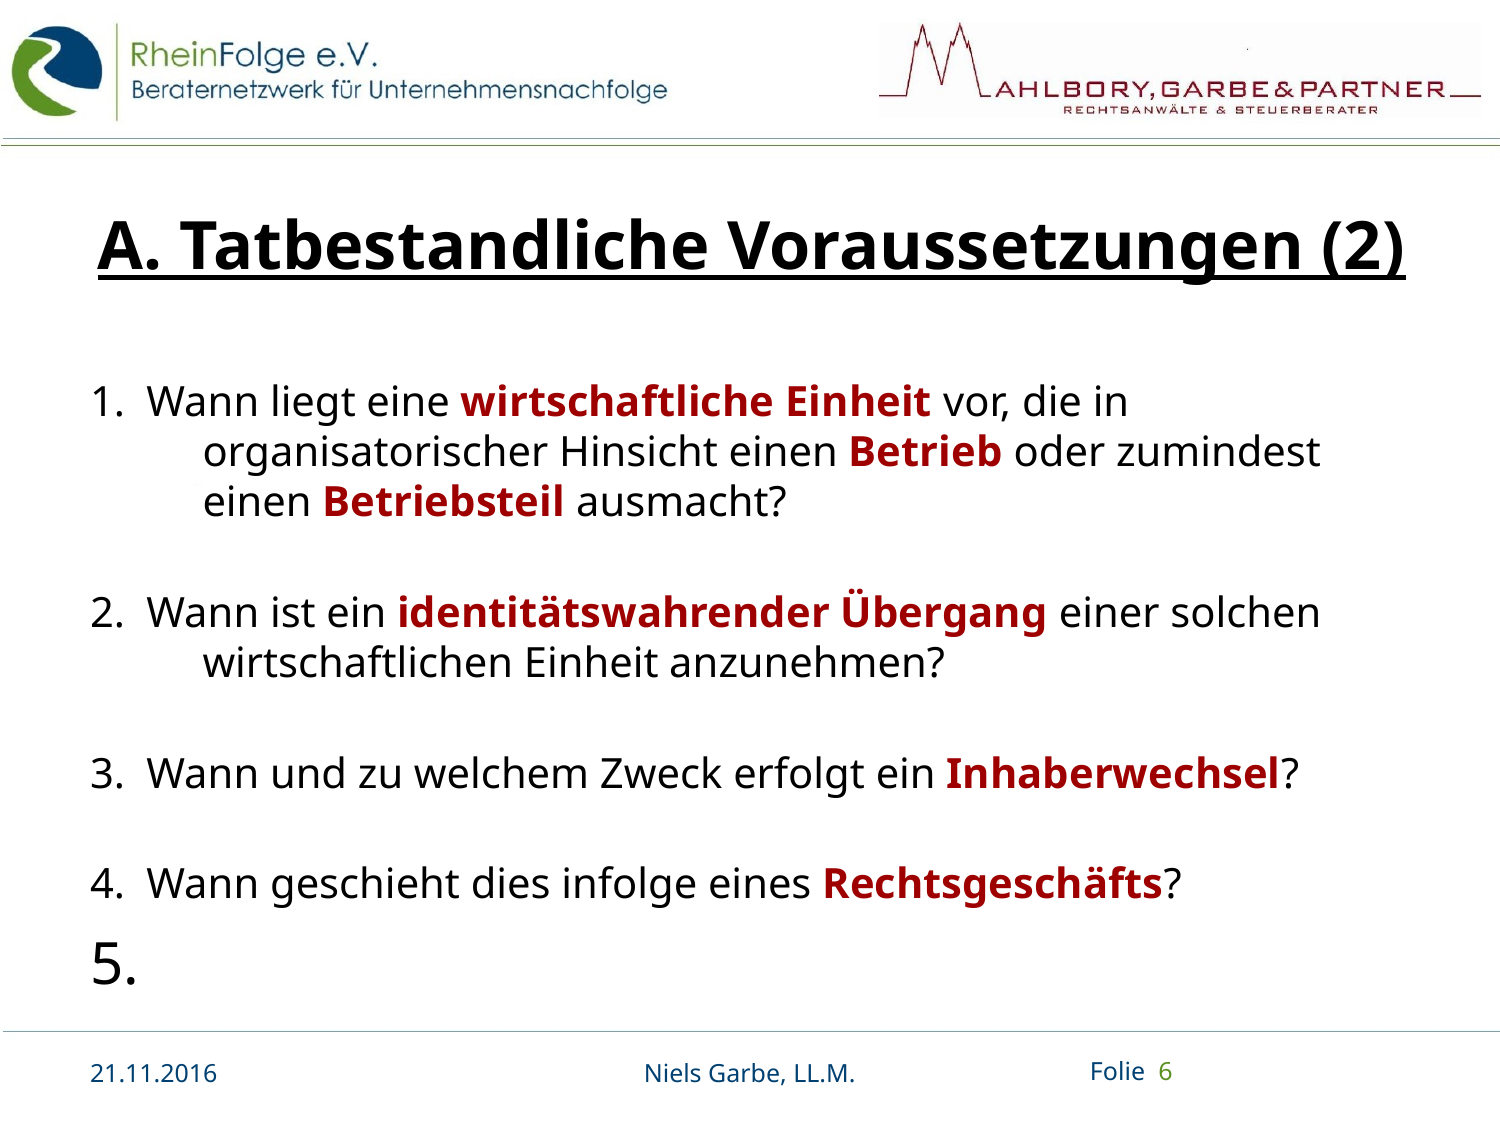

# A. Tatbestandliche Voraussetzungen (2)
Wann liegt eine wirtschaftliche Einheit vor, die in organisatorischer Hinsicht einen Betrieb oder zumindest einen Betriebsteil ausmacht?
Wann ist ein identitätswahrender Übergang einer solchen wirtschaftlichen Einheit anzunehmen?
Wann und zu welchem Zweck erfolgt ein Inhaberwechsel?
Wann geschieht dies infolge eines Rechtsgeschäfts?
21.11.2016
Niels Garbe, LL.M.
Folie 5